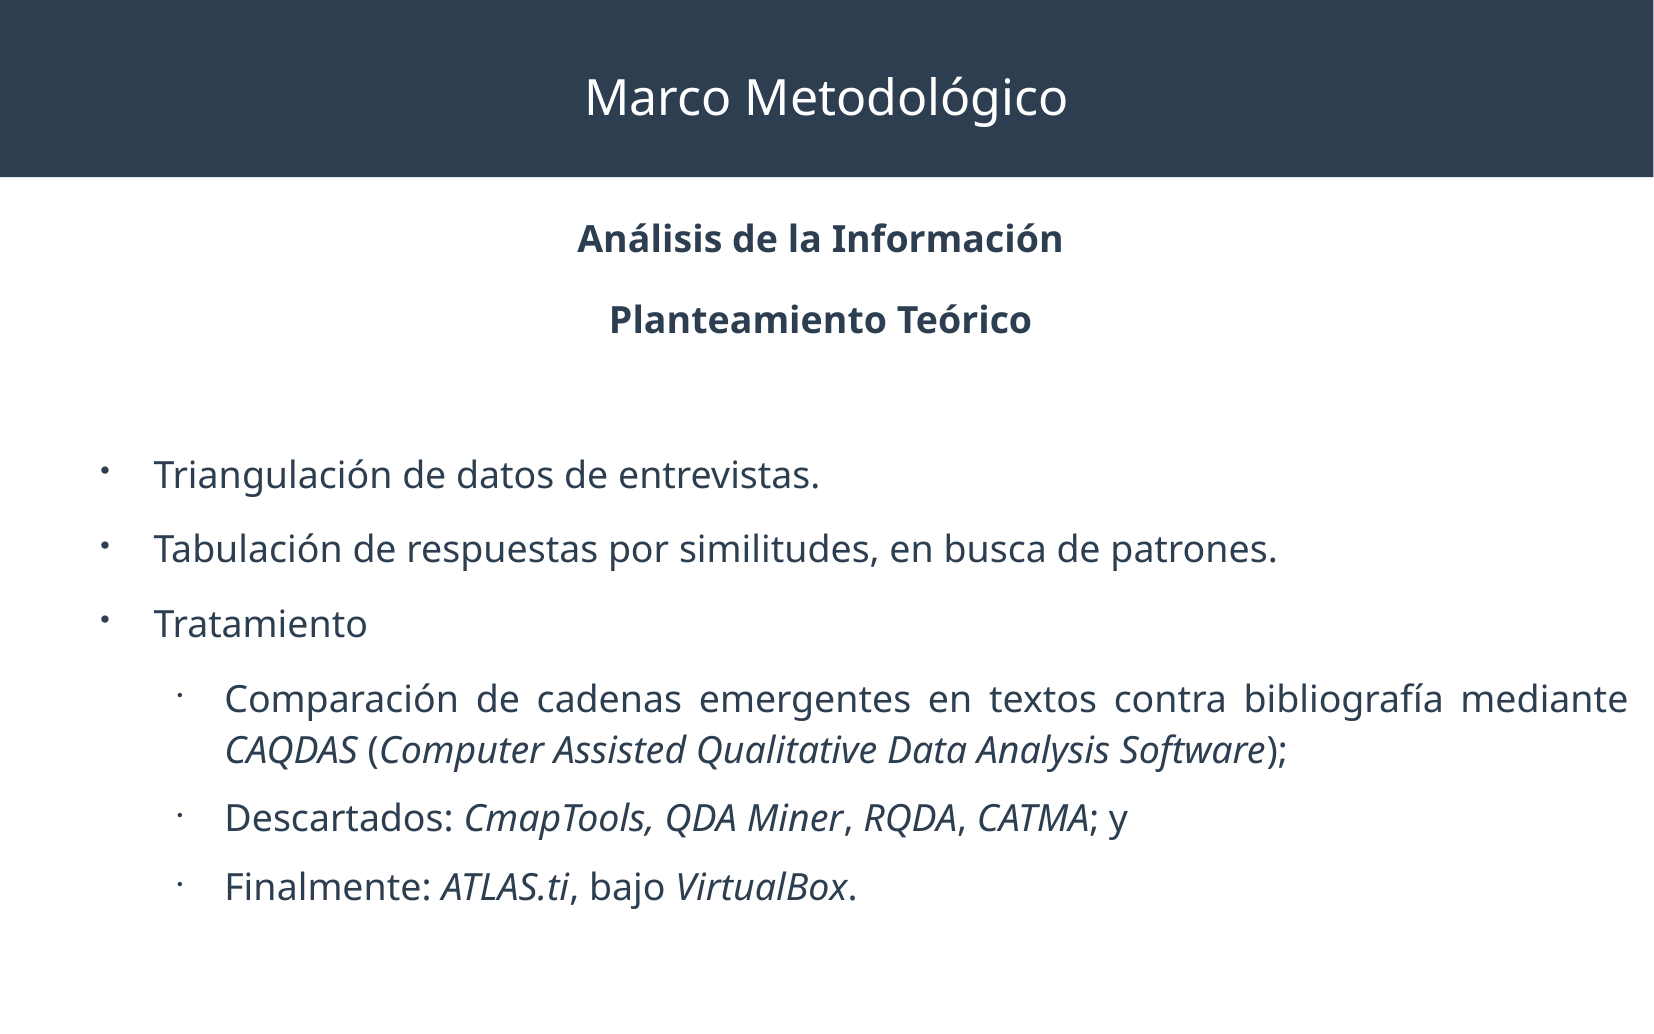

Marco Metodológico
# Análisis de la Información
Planteamiento Teórico
Triangulación de datos de entrevistas.
Tabulación de respuestas por similitudes, en busca de patrones.
Tratamiento
Comparación de cadenas emergentes en textos contra bibliografía mediante CAQDAS (Computer Assisted Qualitative Data Analysis Software);
Descartados: CmapTools, QDA Miner, RQDA, CATMA; y
Finalmente: ATLAS.ti, bajo VirtualBox.
20